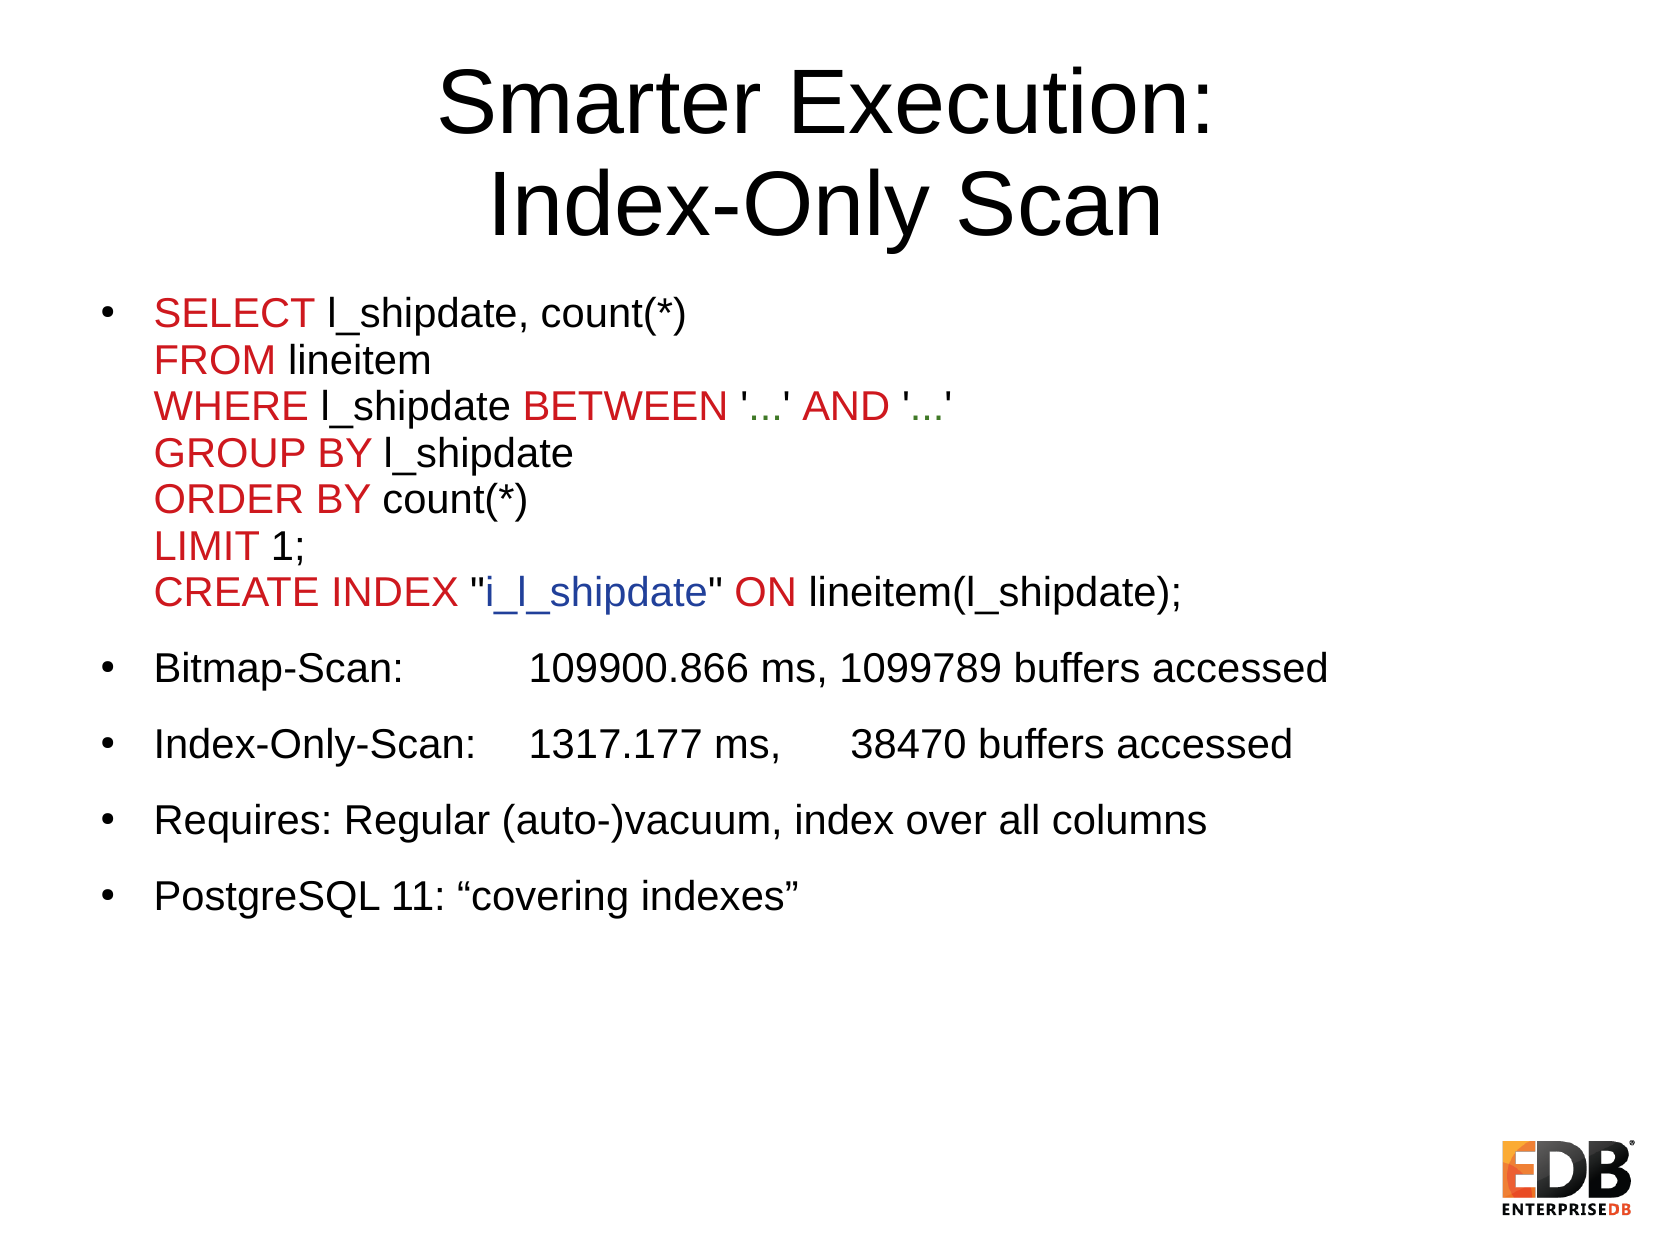

# Smarter Execution: Index-Only Scan
SELECT l_shipdate, count(*)
FROM lineitem
WHERE l_shipdate BETWEEN '...' AND '...'
GROUP BY l_shipdate
ORDER BY count(*)
LIMIT 1;
CREATE INDEX "i_l_shipdate" ON lineitem(l_shipdate);
Bitmap-Scan:		109900.866 ms, 1099789 buffers accessed
Index-Only-Scan: 	1317.177 ms, 38470 buffers accessed
Requires: Regular (auto-)vacuum, index over all columns
PostgreSQL 11: “covering indexes”